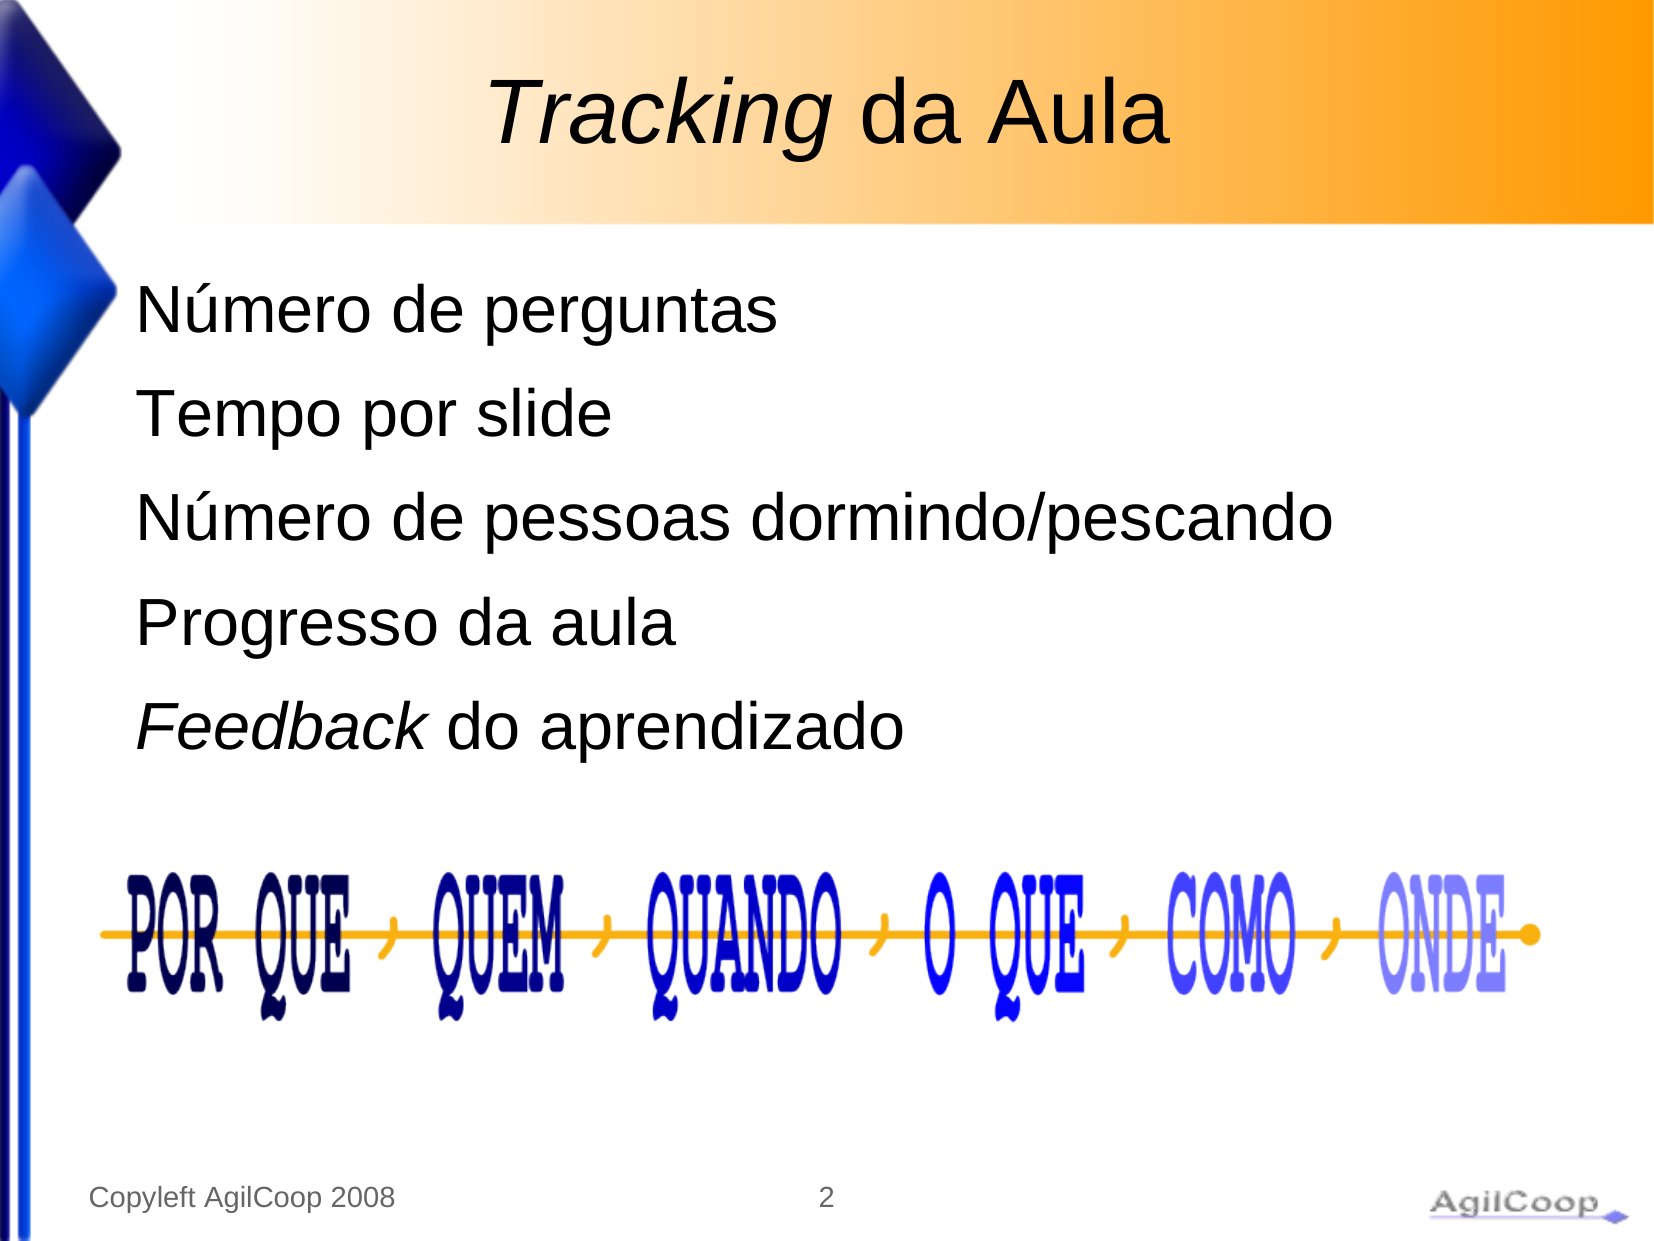

# Tracking da Aula
Número de perguntas
Tempo por slide
Número de pessoas dormindo/pescando
Progresso da aula
Feedback do aprendizado
Copyleft AgilCoop 2008
2